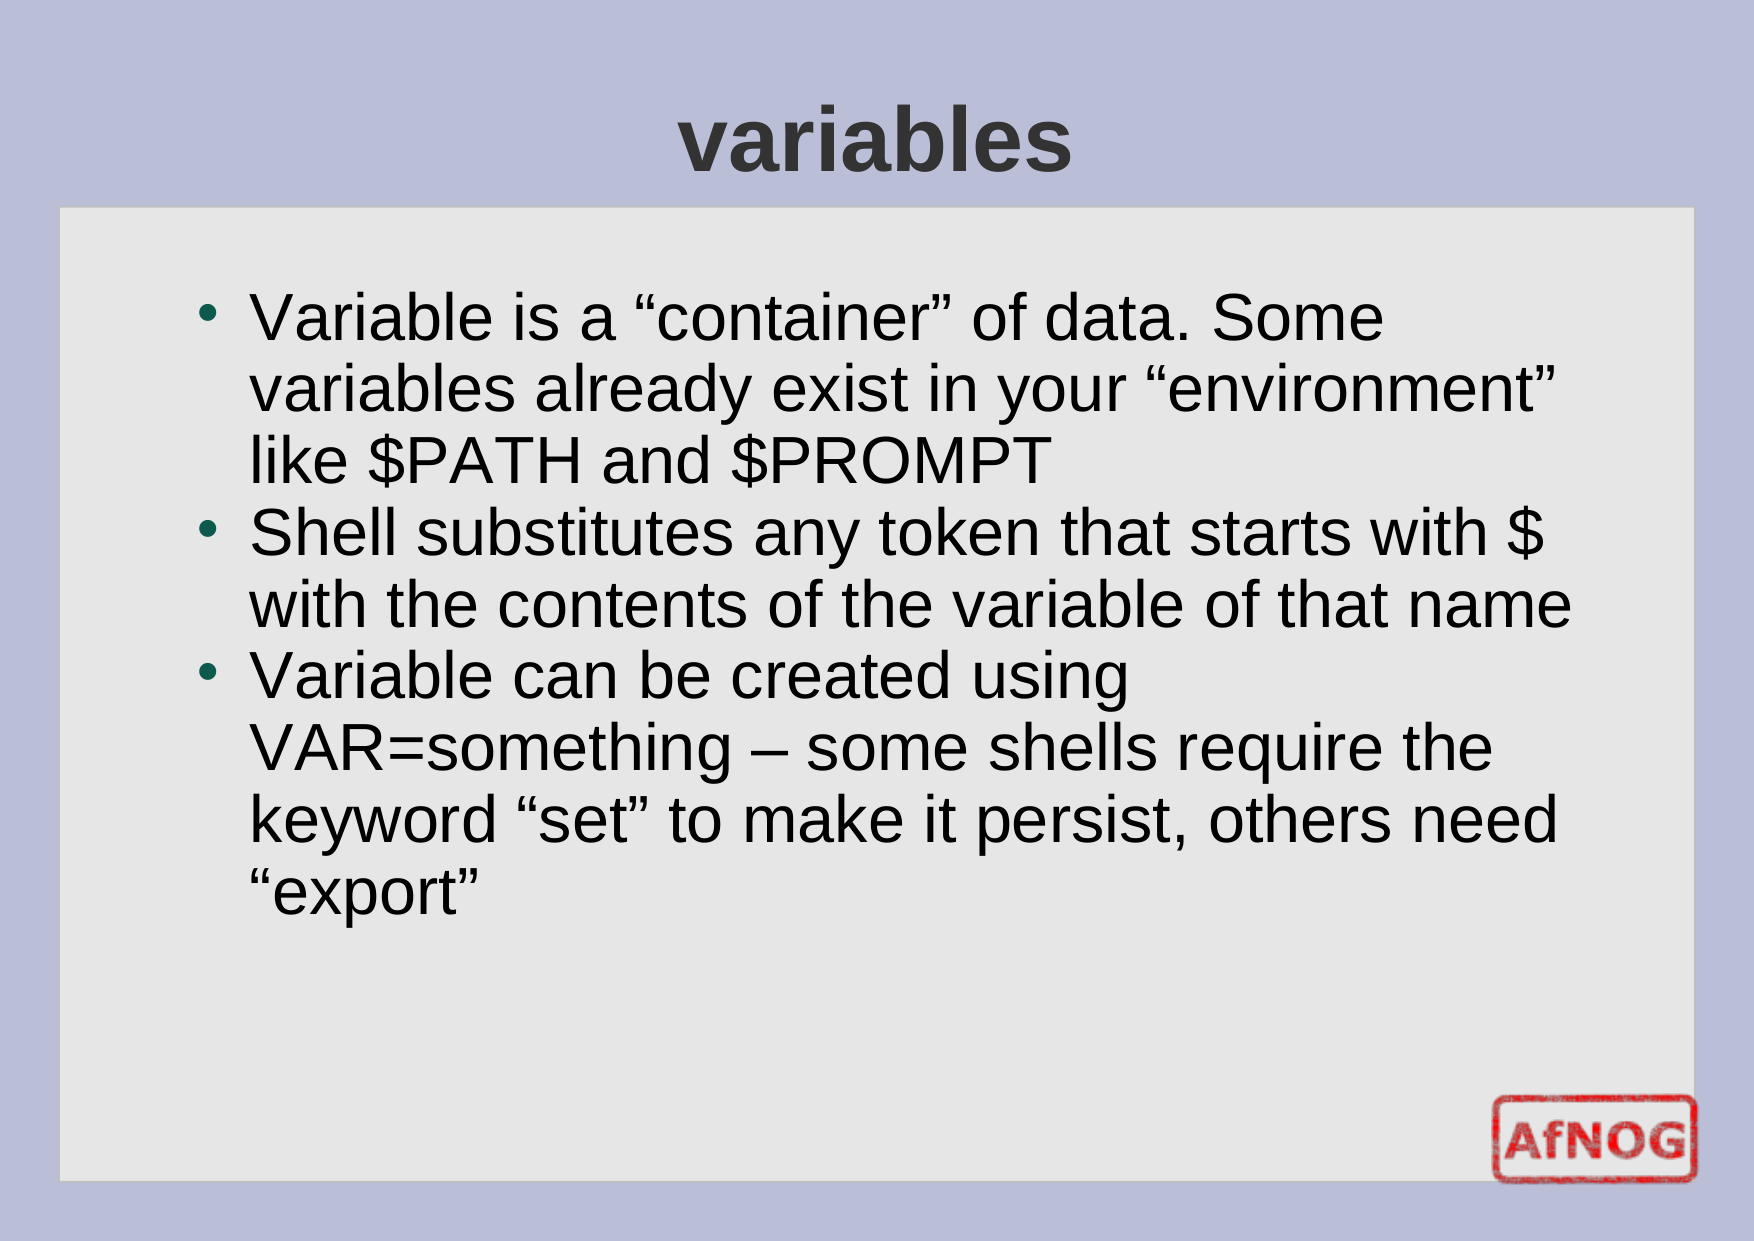

# variables
Variable is a “container” of data. Some variables already exist in your “environment” like $PATH and $PROMPT
Shell substitutes any token that starts with $ with the contents of the variable of that name
Variable can be created using VAR=something – some shells require the keyword “set” to make it persist, others need “export”